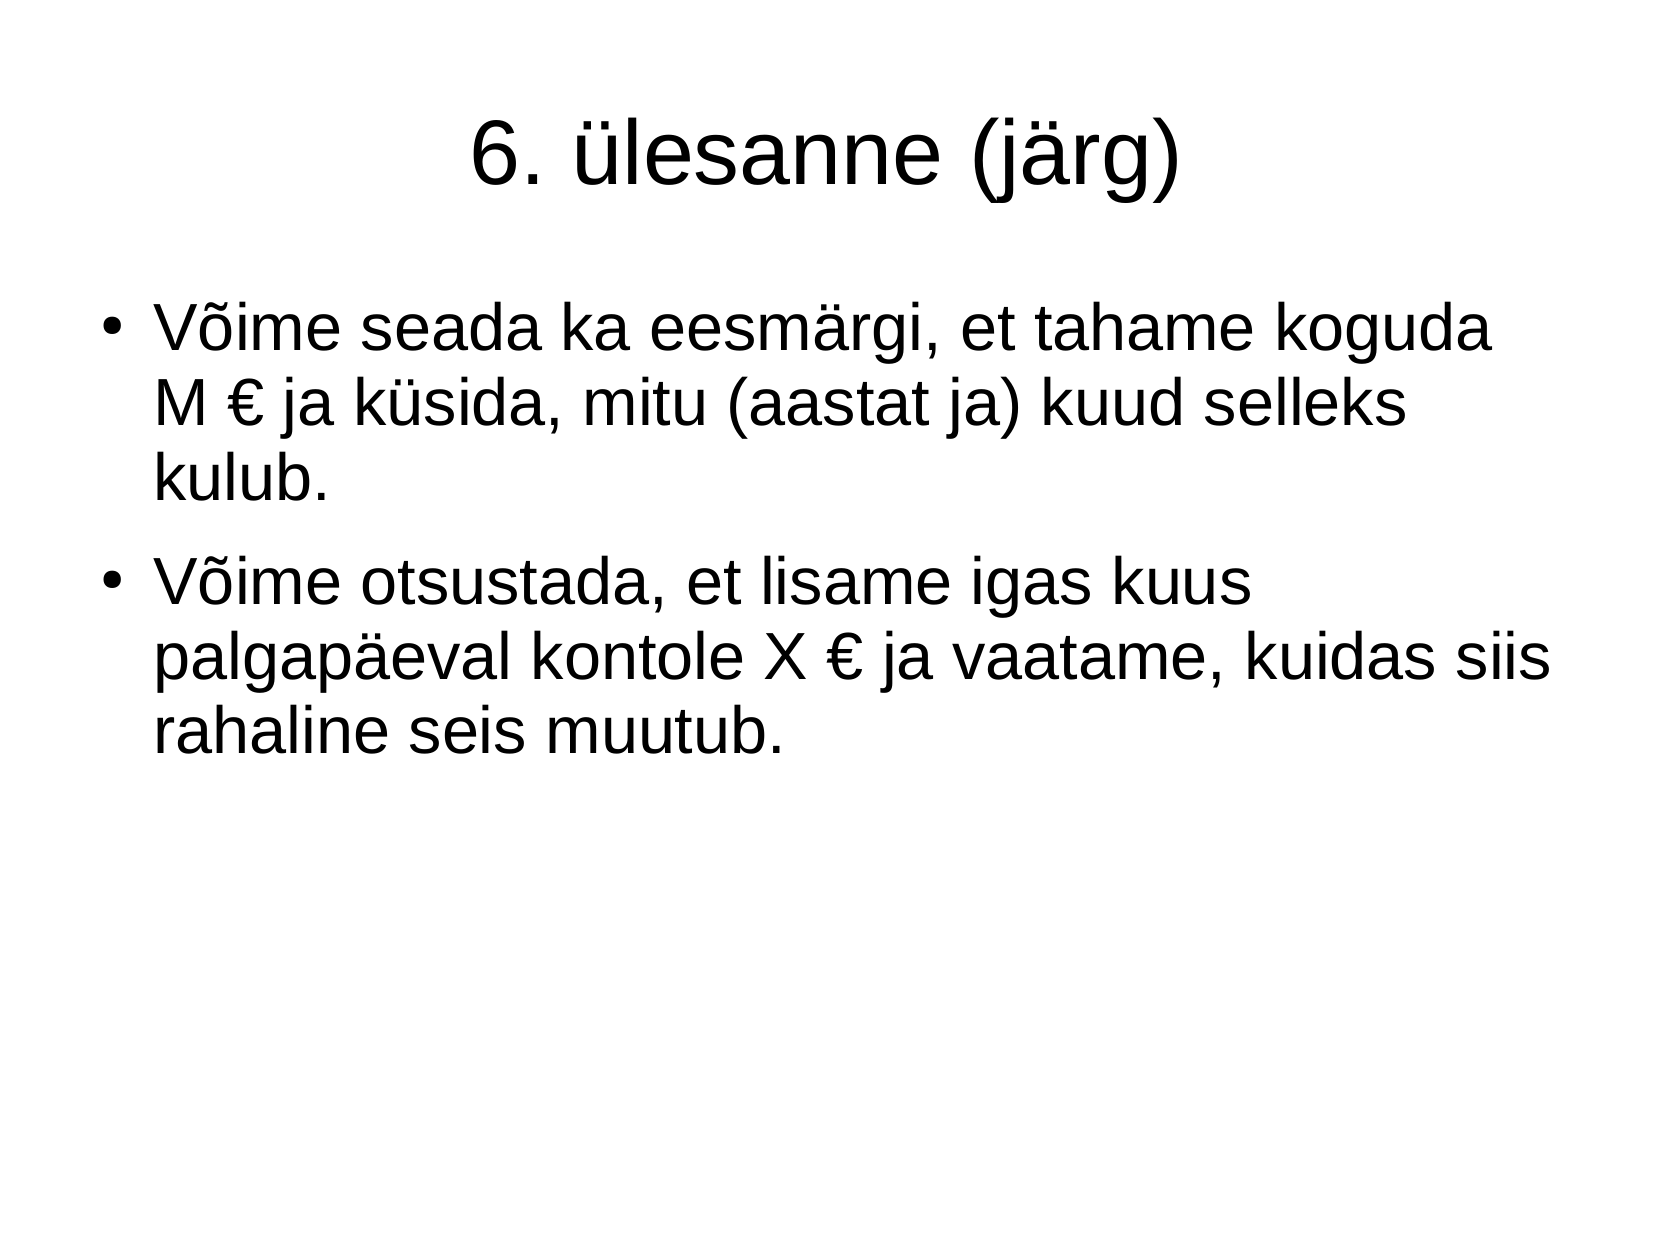

# 6. ülesanne (järg)
Võime seada ka eesmärgi, et tahame koguda M € ja küsida, mitu (aastat ja) kuud selleks kulub.
Võime otsustada, et lisame igas kuus palgapäeval kontole X € ja vaatame, kuidas siis rahaline seis muutub.